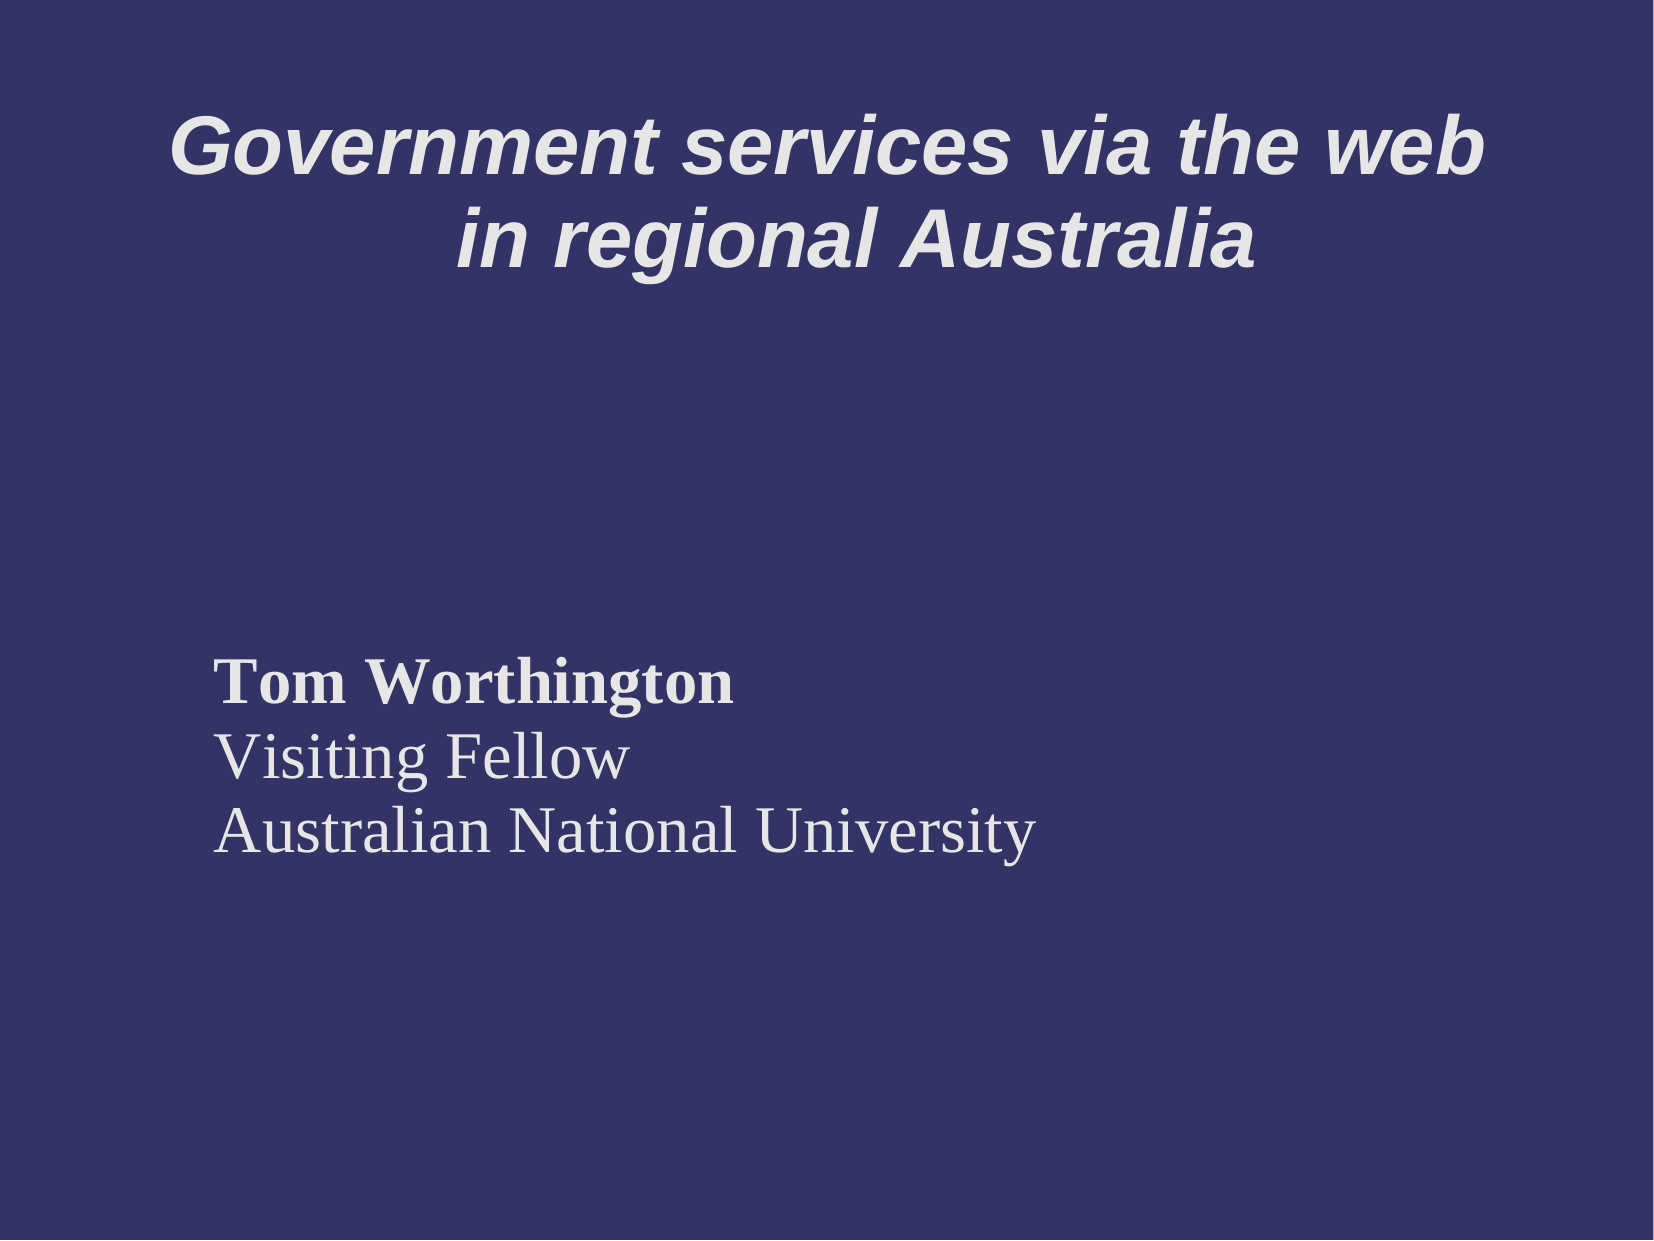

# Government services via the web in regional Australia
Tom Worthington
Visiting Fellow
Australian National University